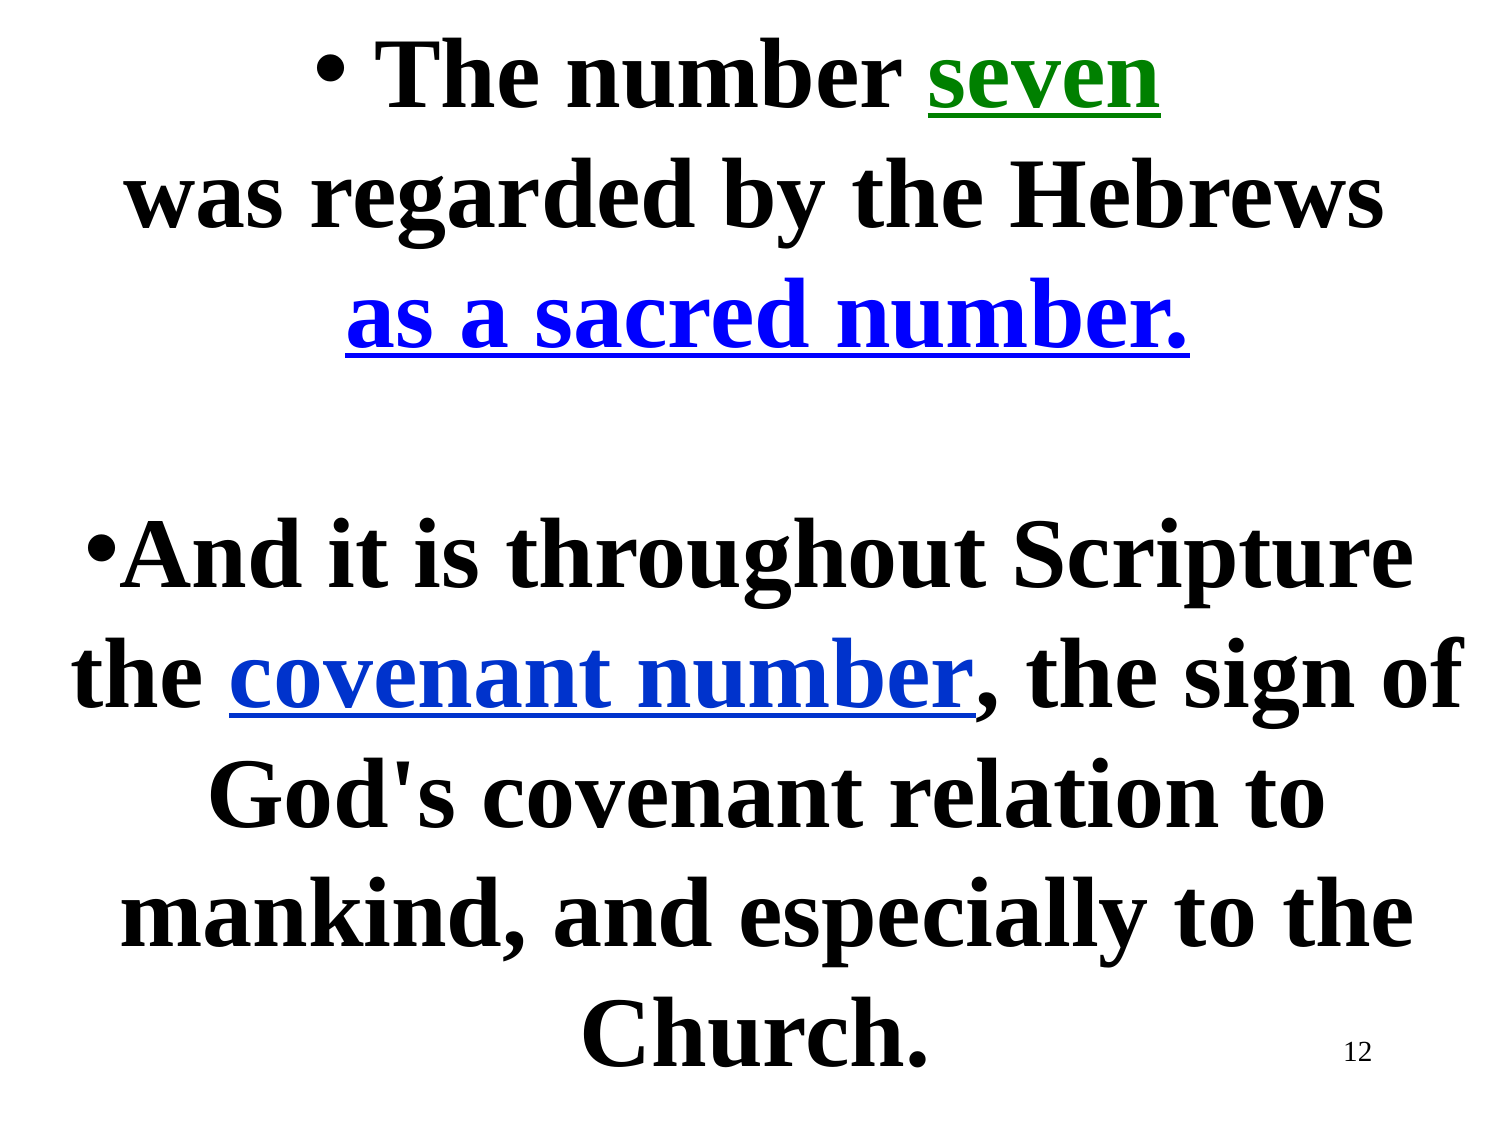

The number seven
was regarded by the Hebrews
as a sacred number.
And it is throughout Scripture the covenant number, the sign of God's covenant relation to mankind, and especially to the Church.